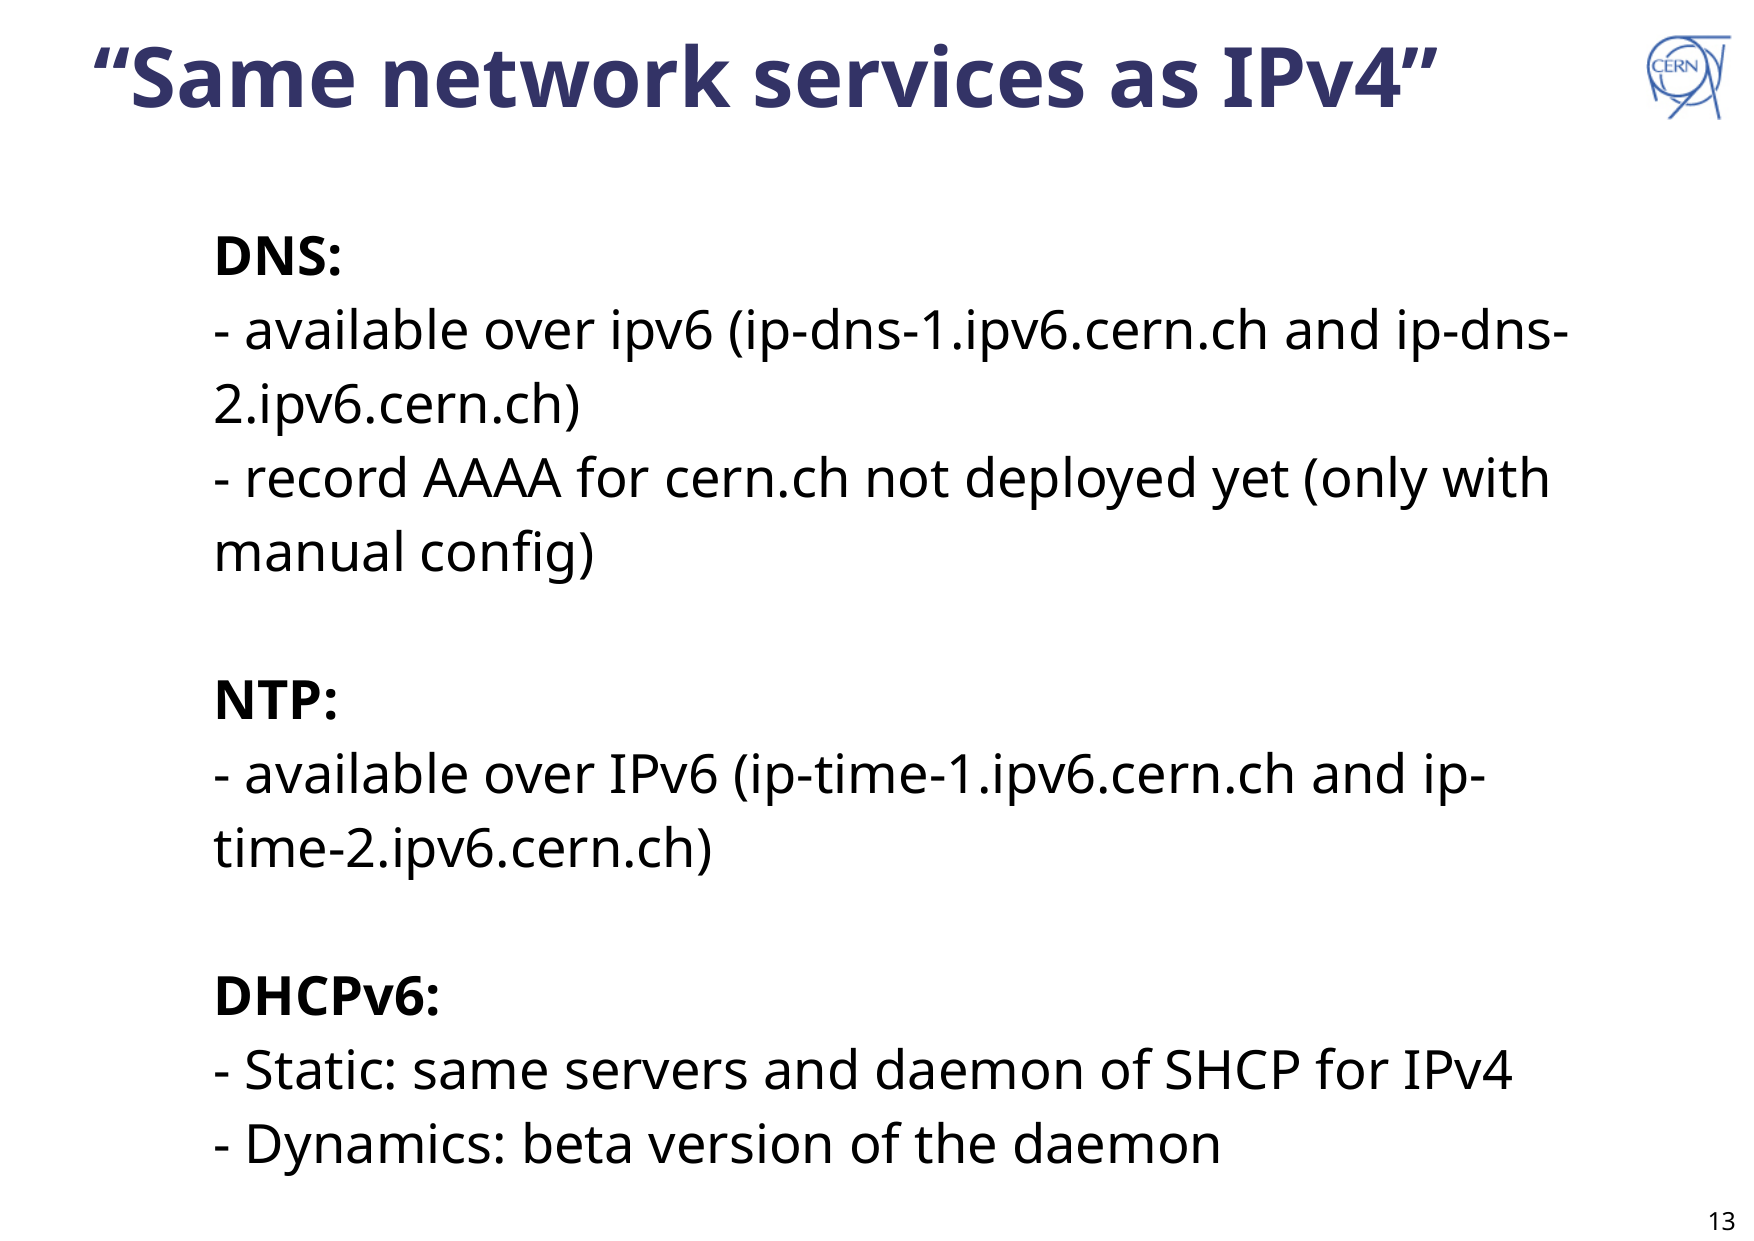

# “Same network services as IPv4”
DNS:
- available over ipv6 (ip-dns-1.ipv6.cern.ch and ip-dns-2.ipv6.cern.ch)
- record AAAA for cern.ch not deployed yet (only with manual config)
NTP:
- available over IPv6 (ip-time-1.ipv6.cern.ch and ip-time-2.ipv6.cern.ch)
DHCPv6:
- Static: same servers and daemon of SHCP for IPv4
- Dynamics: beta version of the daemon
13